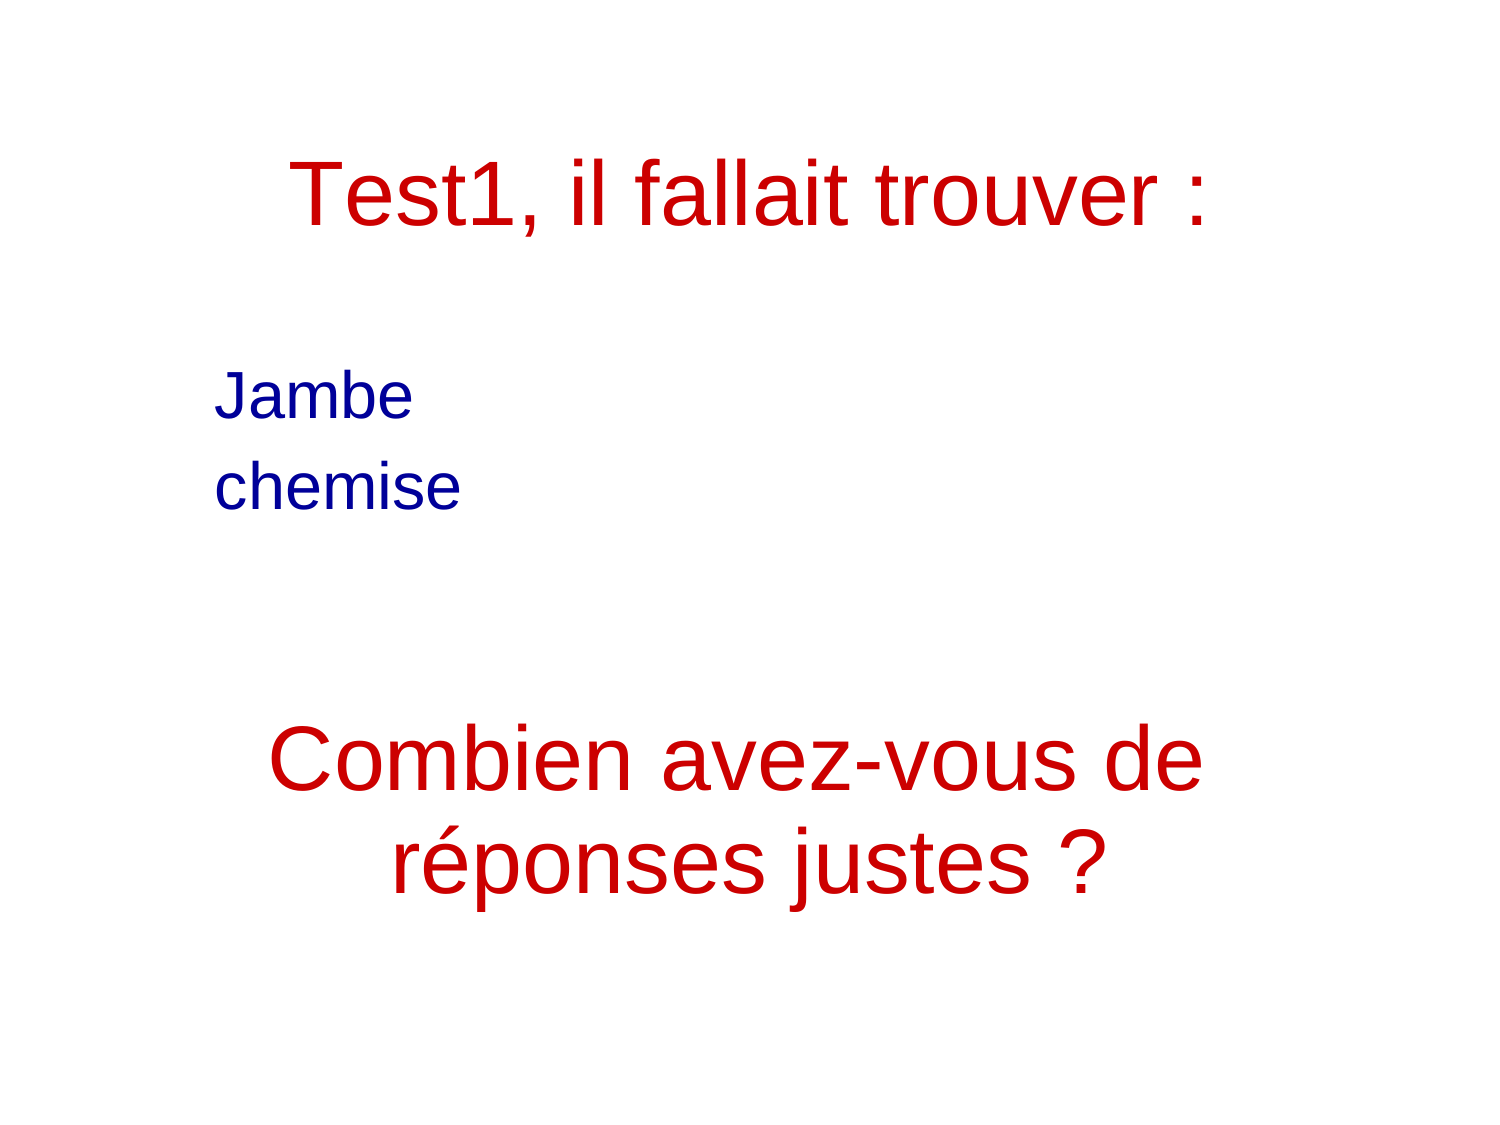

# Test1, il fallait trouver :
Jambe
chemise
Combien avez-vous de
réponses justes ?